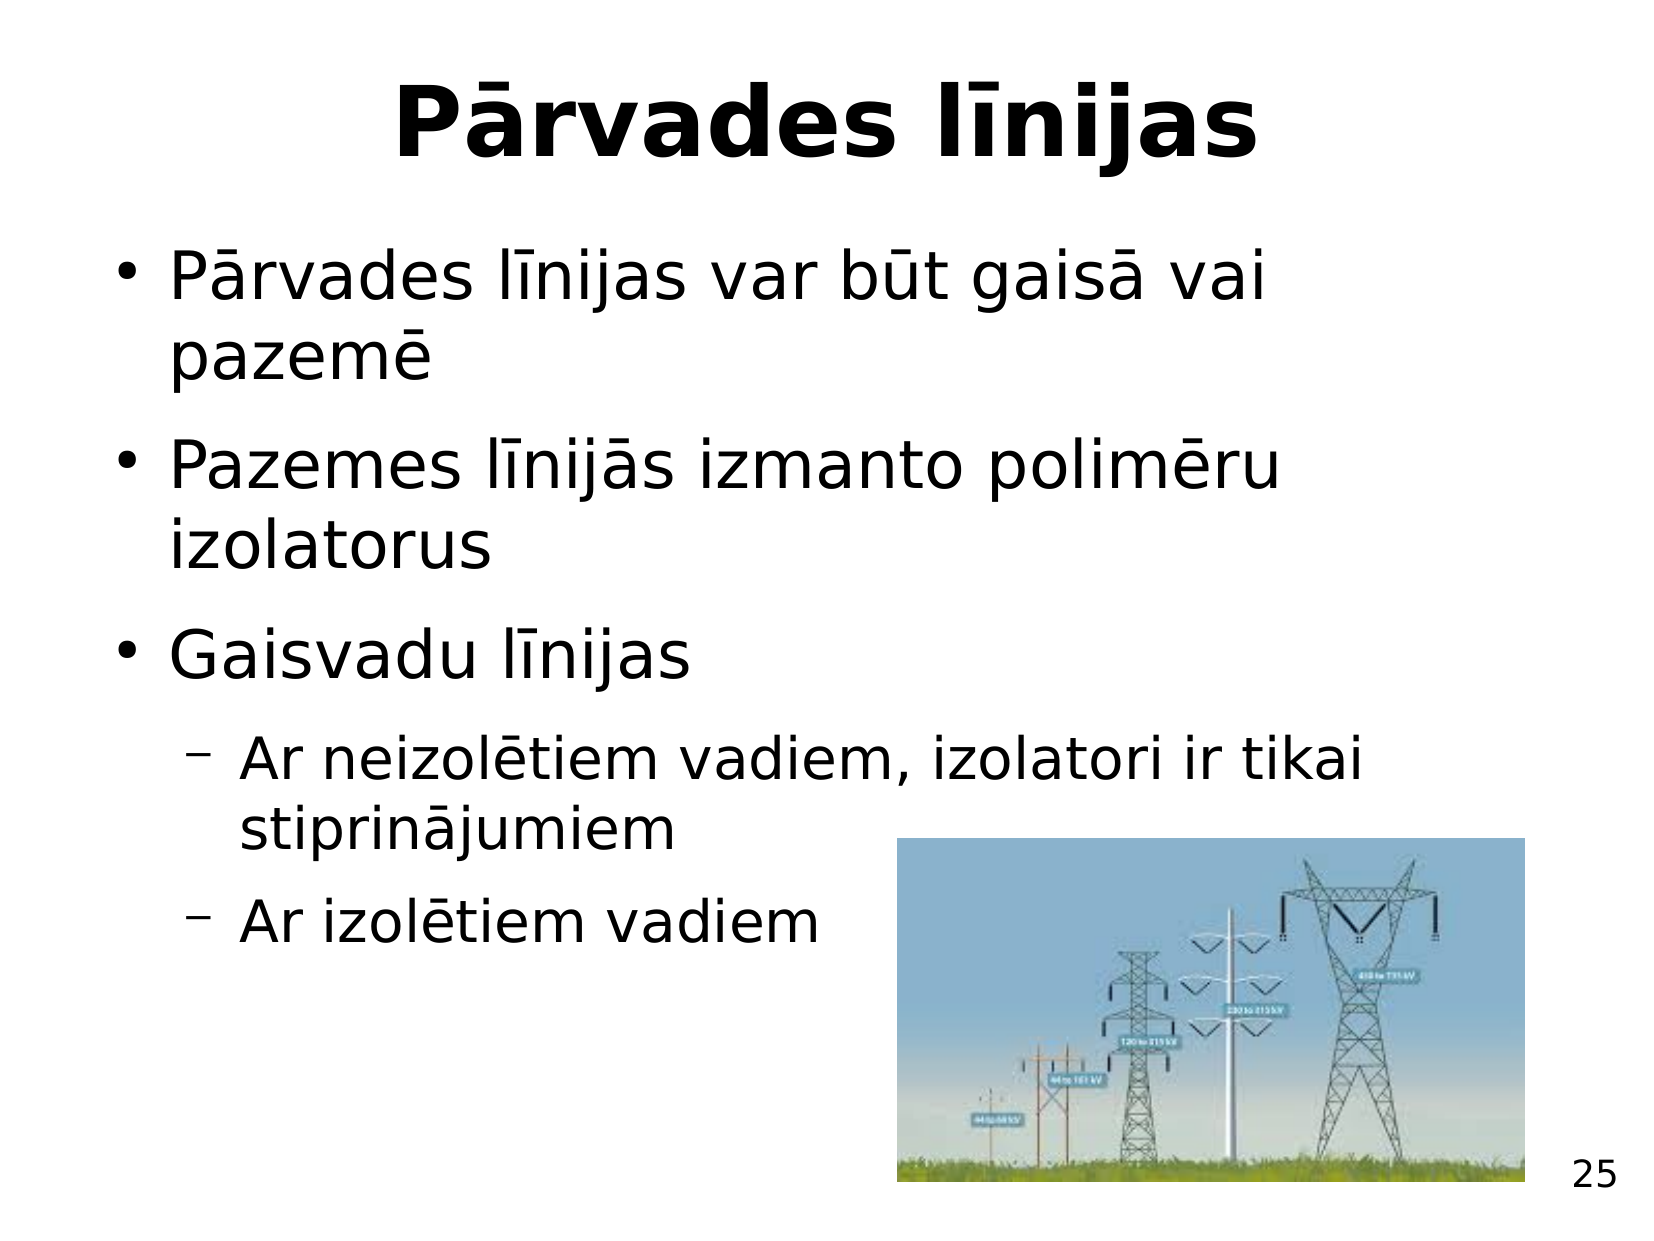

Pārvades līnijas
# Pārvades līnijas var būt gaisā vai pazemē
Pazemes līnijās izmanto polimēru izolatorus
Gaisvadu līnijas
Ar neizolētiem vadiem, izolatori ir tikai stiprinājumiem
Ar izolētiem vadiem